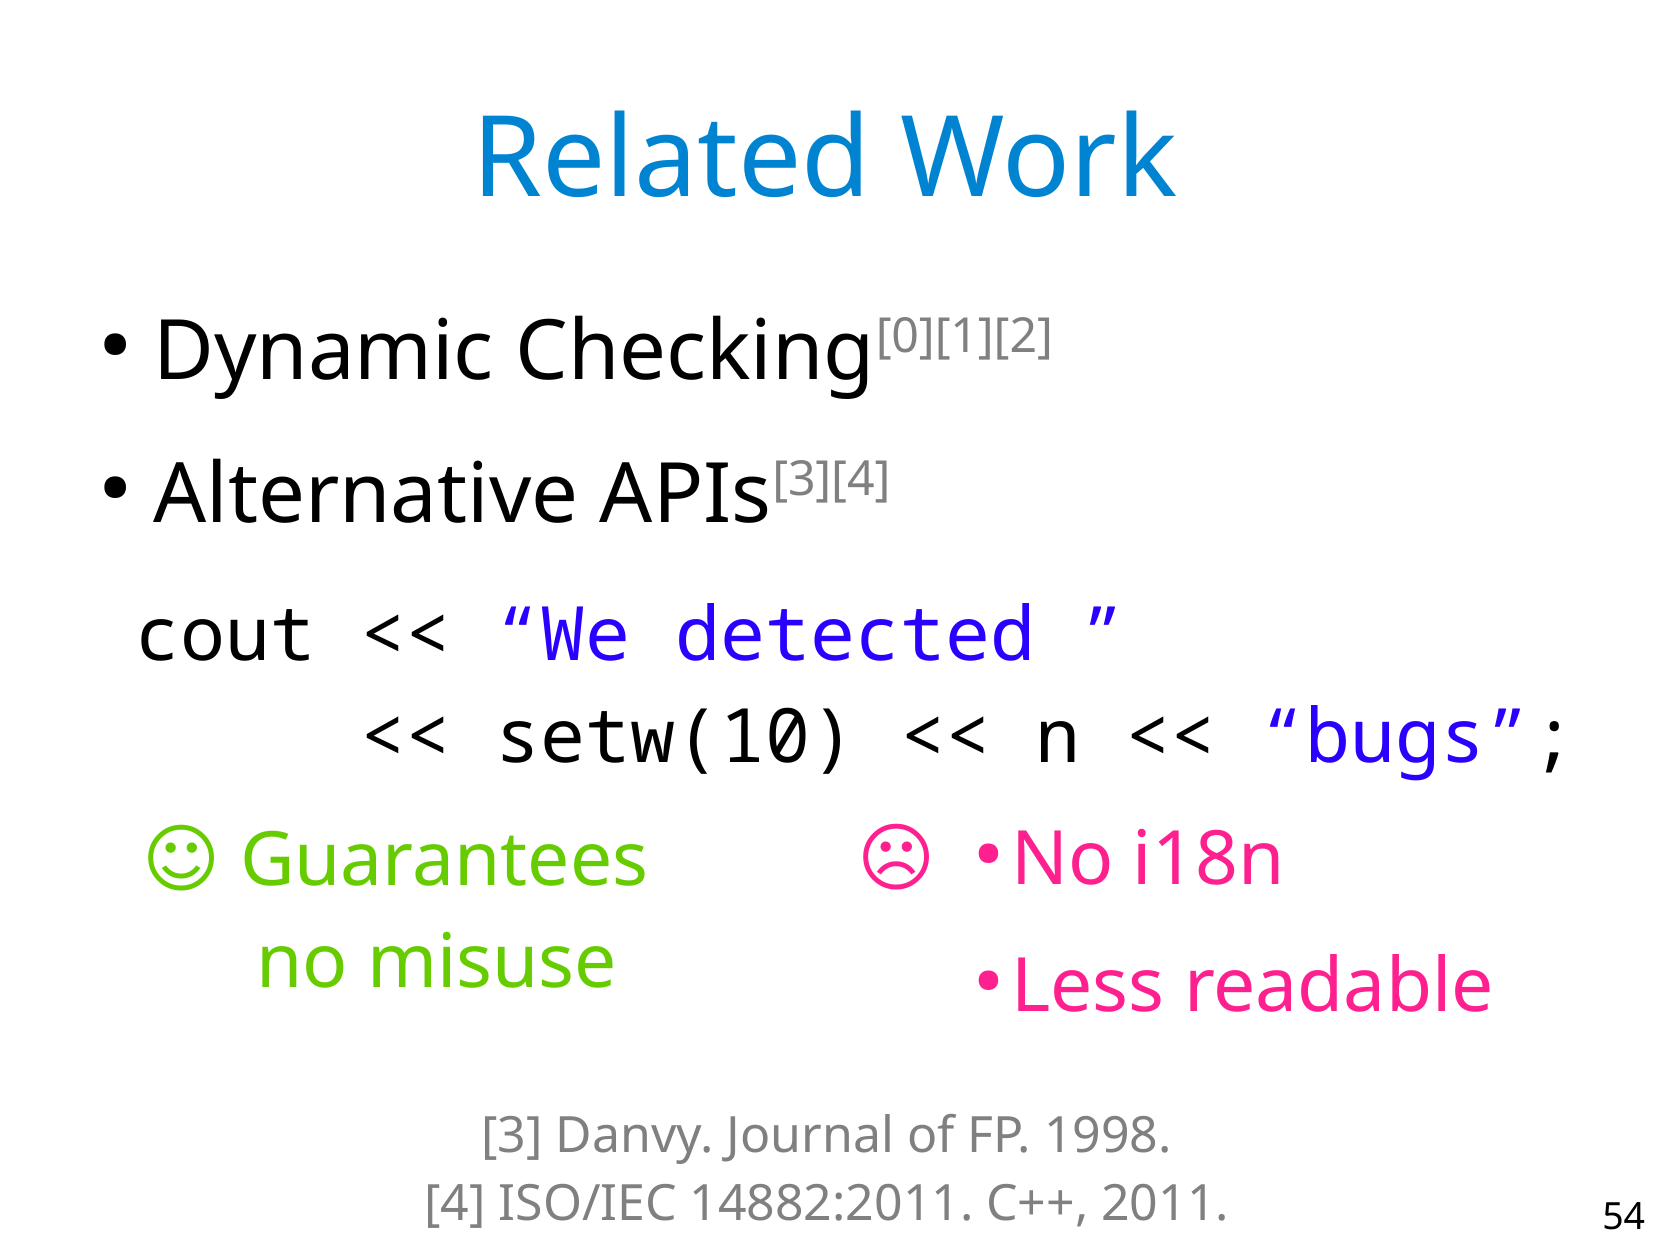

# Related Work
Dynamic Checking[0][1][2]
Alternative APIs[3][4]
cout << “We detected ”
 << setw(10) << n << “bugs”;
☹
No i18n
Less readable
☺ Guarantees
 no misuse
[3] Danvy. Journal of FP. 1998.
[4] ISO/IEC 14882:2011. C++, 2011.
54